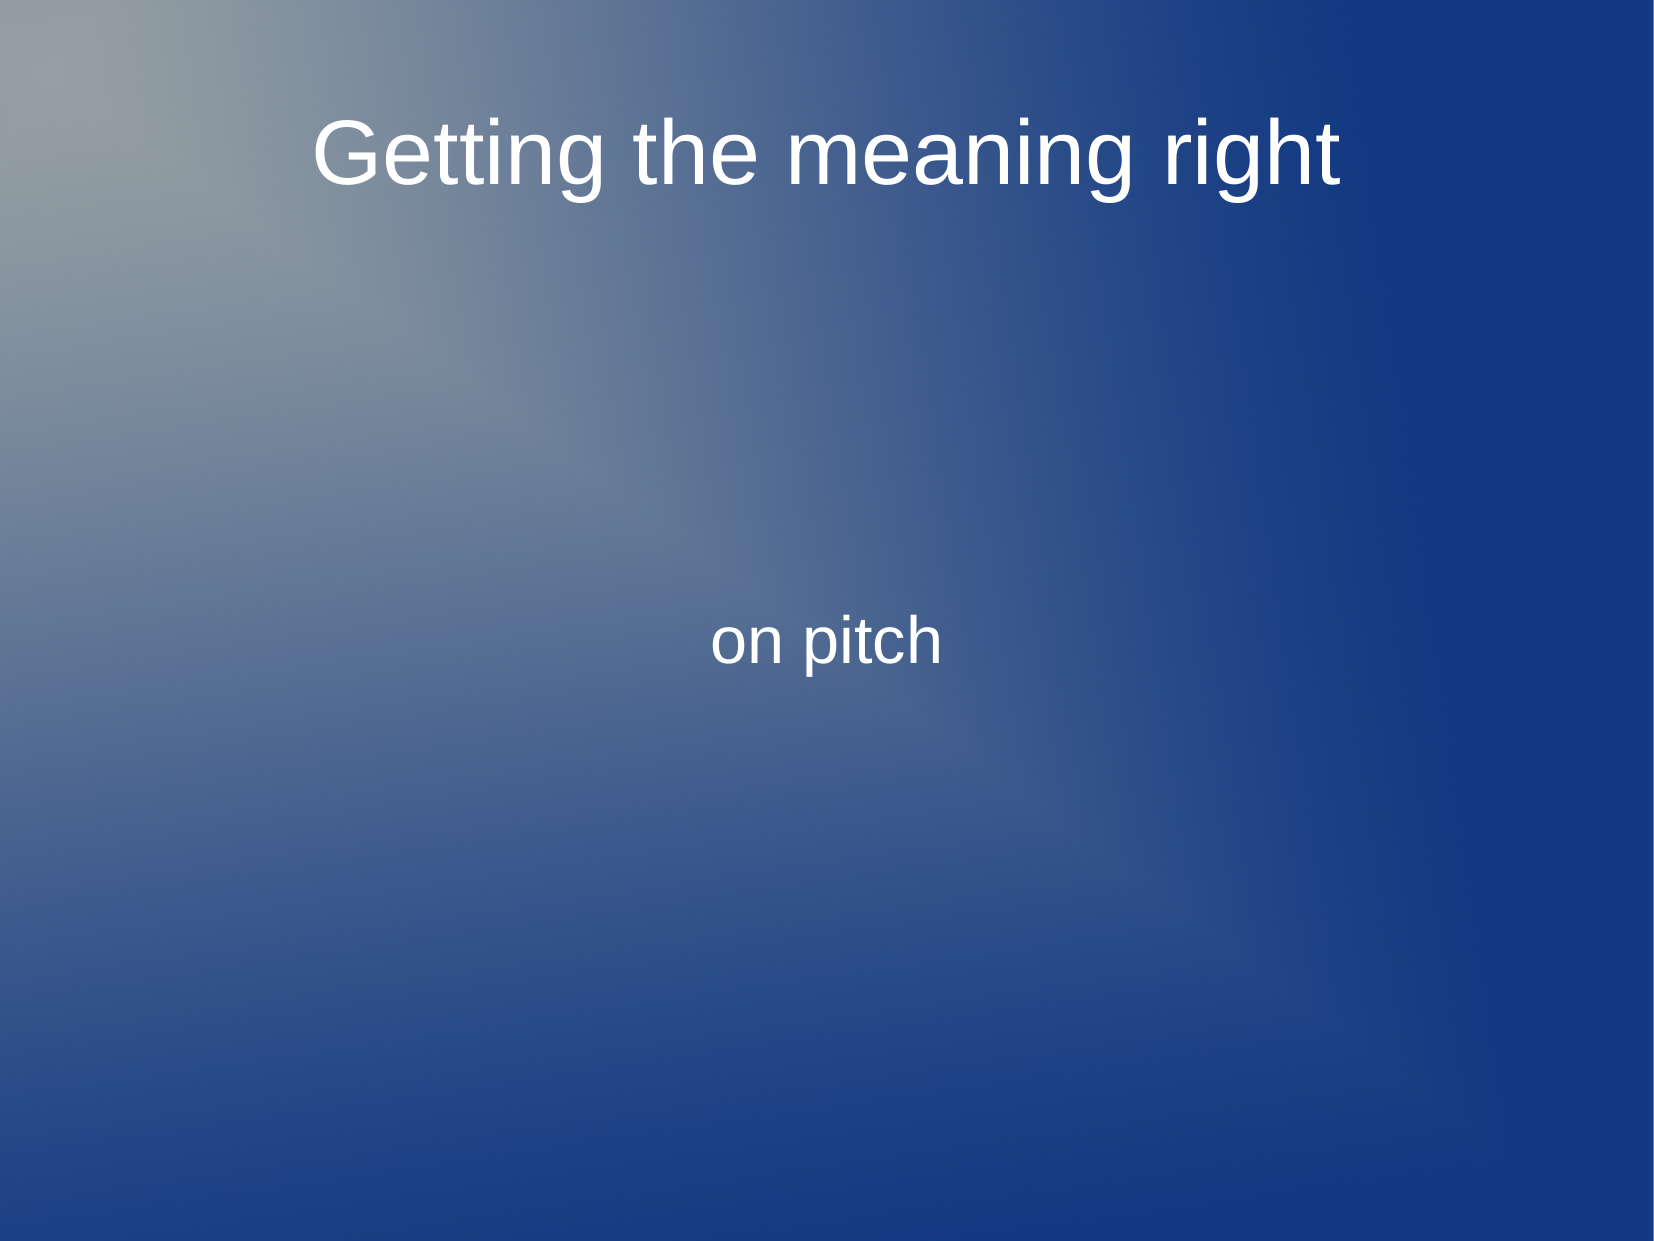

# Getting the meaning right
on pitch